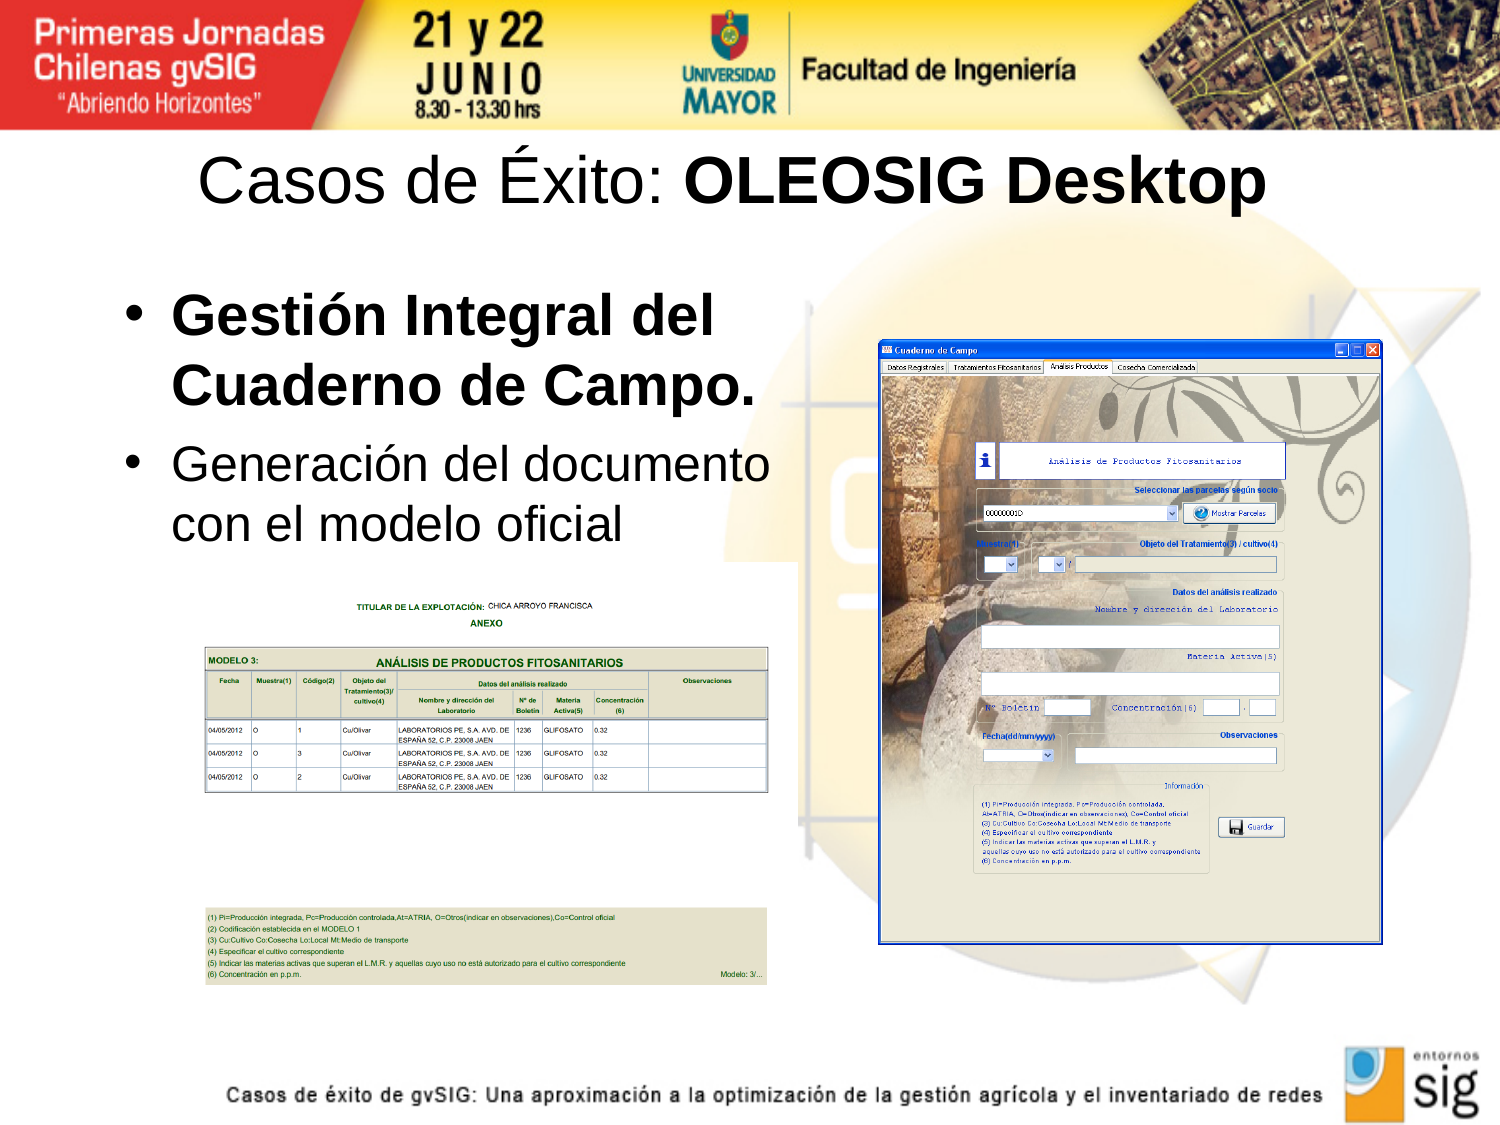

# Casos de Éxito: OLEOSIG Desktop
Gestión Integral del Cuaderno de Campo.
Generación del documento con el modelo oficial